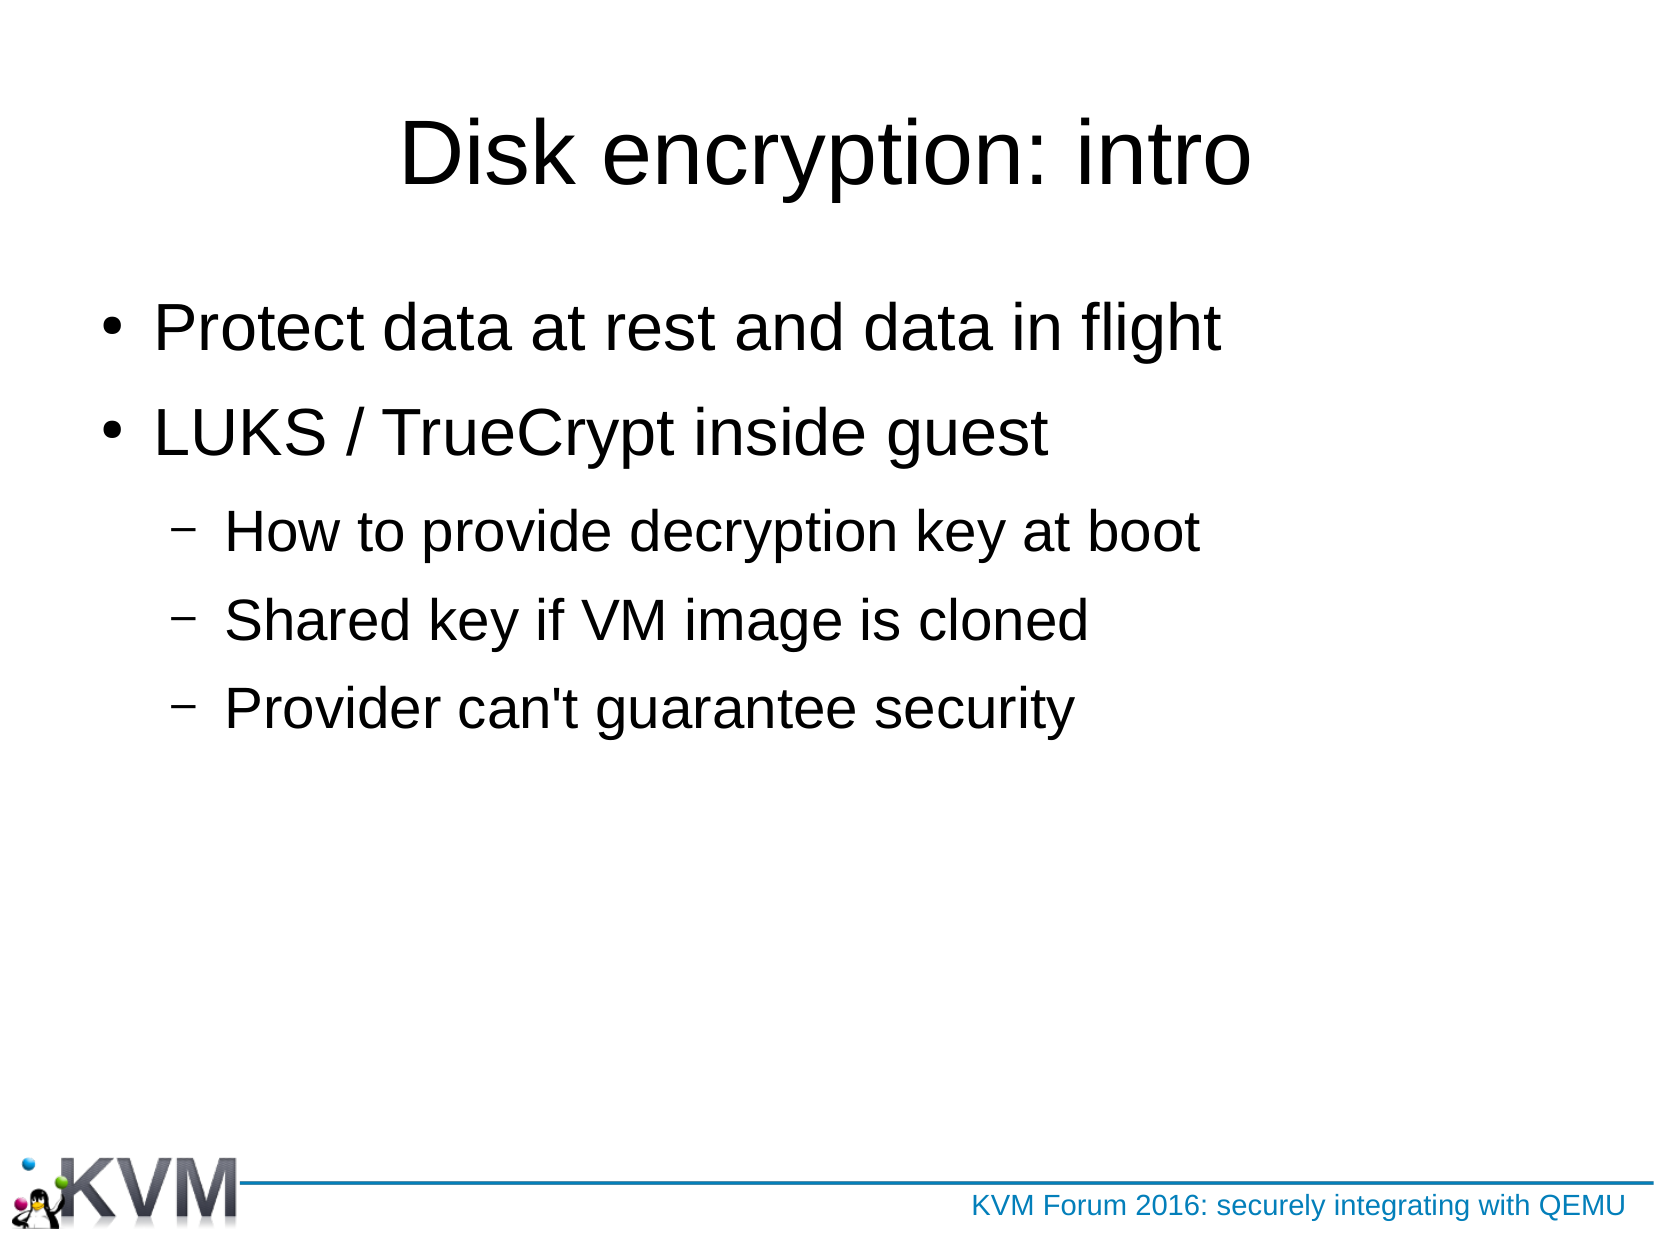

# Disk encryption: intro
Protect data at rest and data in flight
LUKS / TrueCrypt inside guest
How to provide decryption key at boot
Shared key if VM image is cloned
Provider can't guarantee security